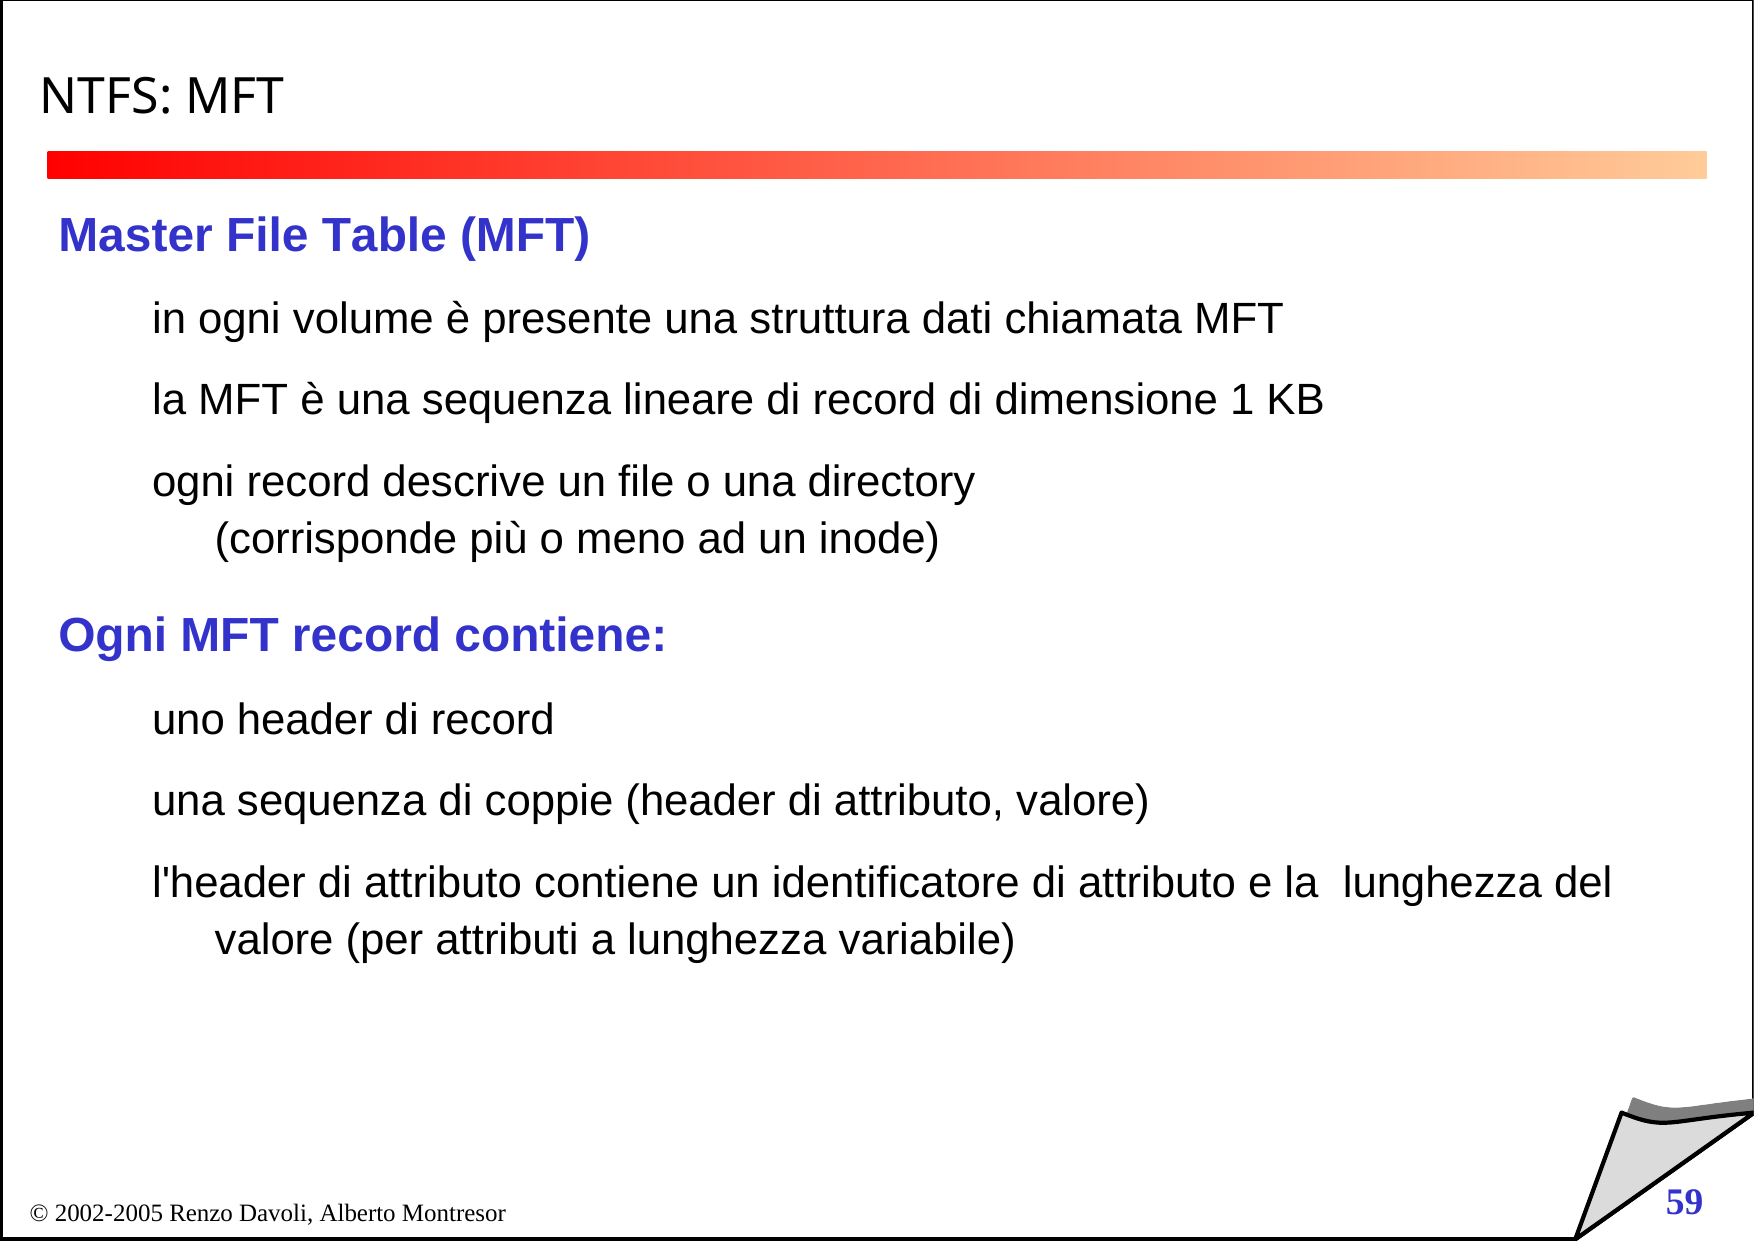

# NTFS: MFT
Master File Table (MFT)
in ogni volume è presente una struttura dati chiamata MFT
la MFT è una sequenza lineare di record di dimensione 1 KB
ogni record descrive un file o una directory
(corrisponde più o meno ad un inode)
Ogni MFT record contiene:
uno header di record
una sequenza di coppie (header di attributo, valore)
l'header di attributo contiene un identificatore di attributo e la lunghezza del valore (per attributi a lunghezza variabile)